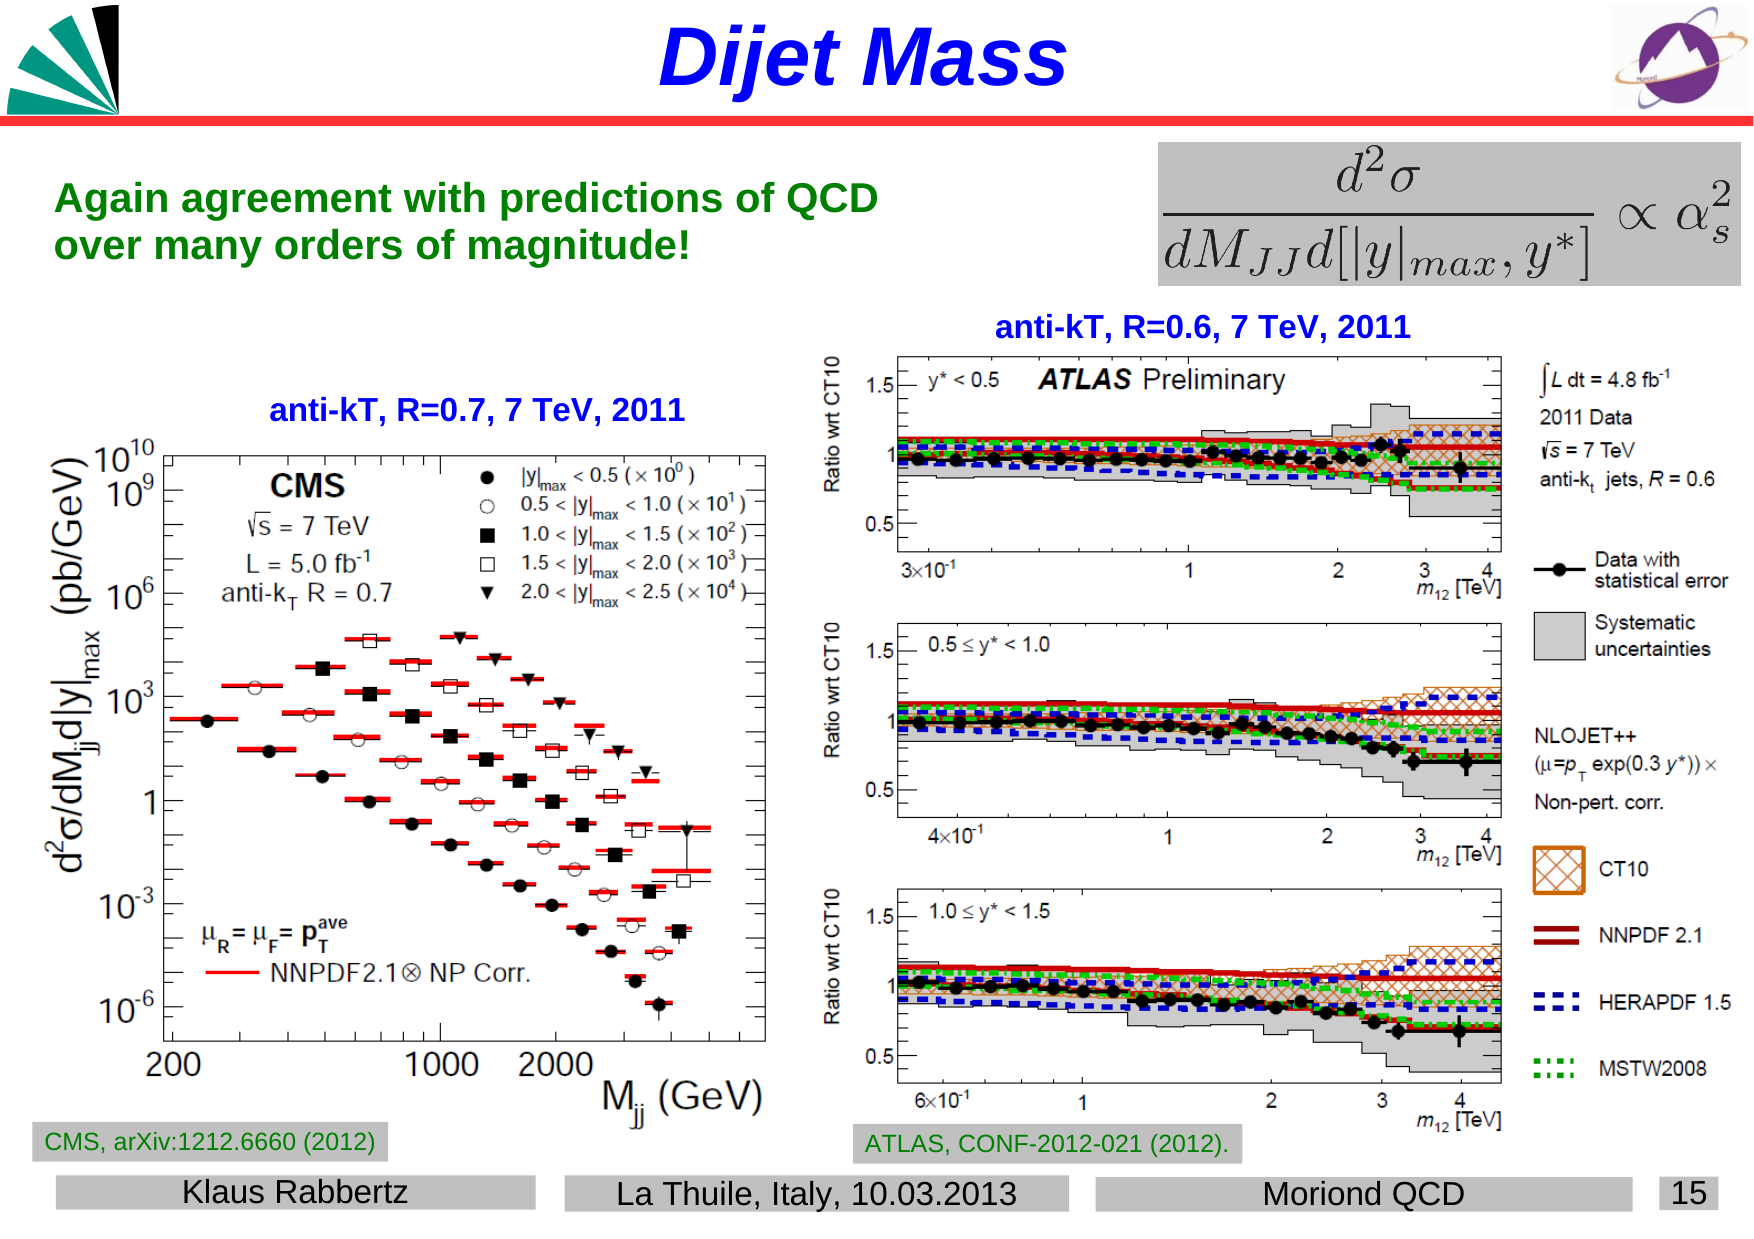

# Dijet Mass
Again agreement with predictions of QCD
over many orders of magnitude!
anti-kT, R=0.6, 7 TeV, 2011
anti-kT, R=0.7, 7 TeV, 2011
CMS, arXiv:1212.6660 (2012)
ATLAS, CONF-2012-021 (2012).